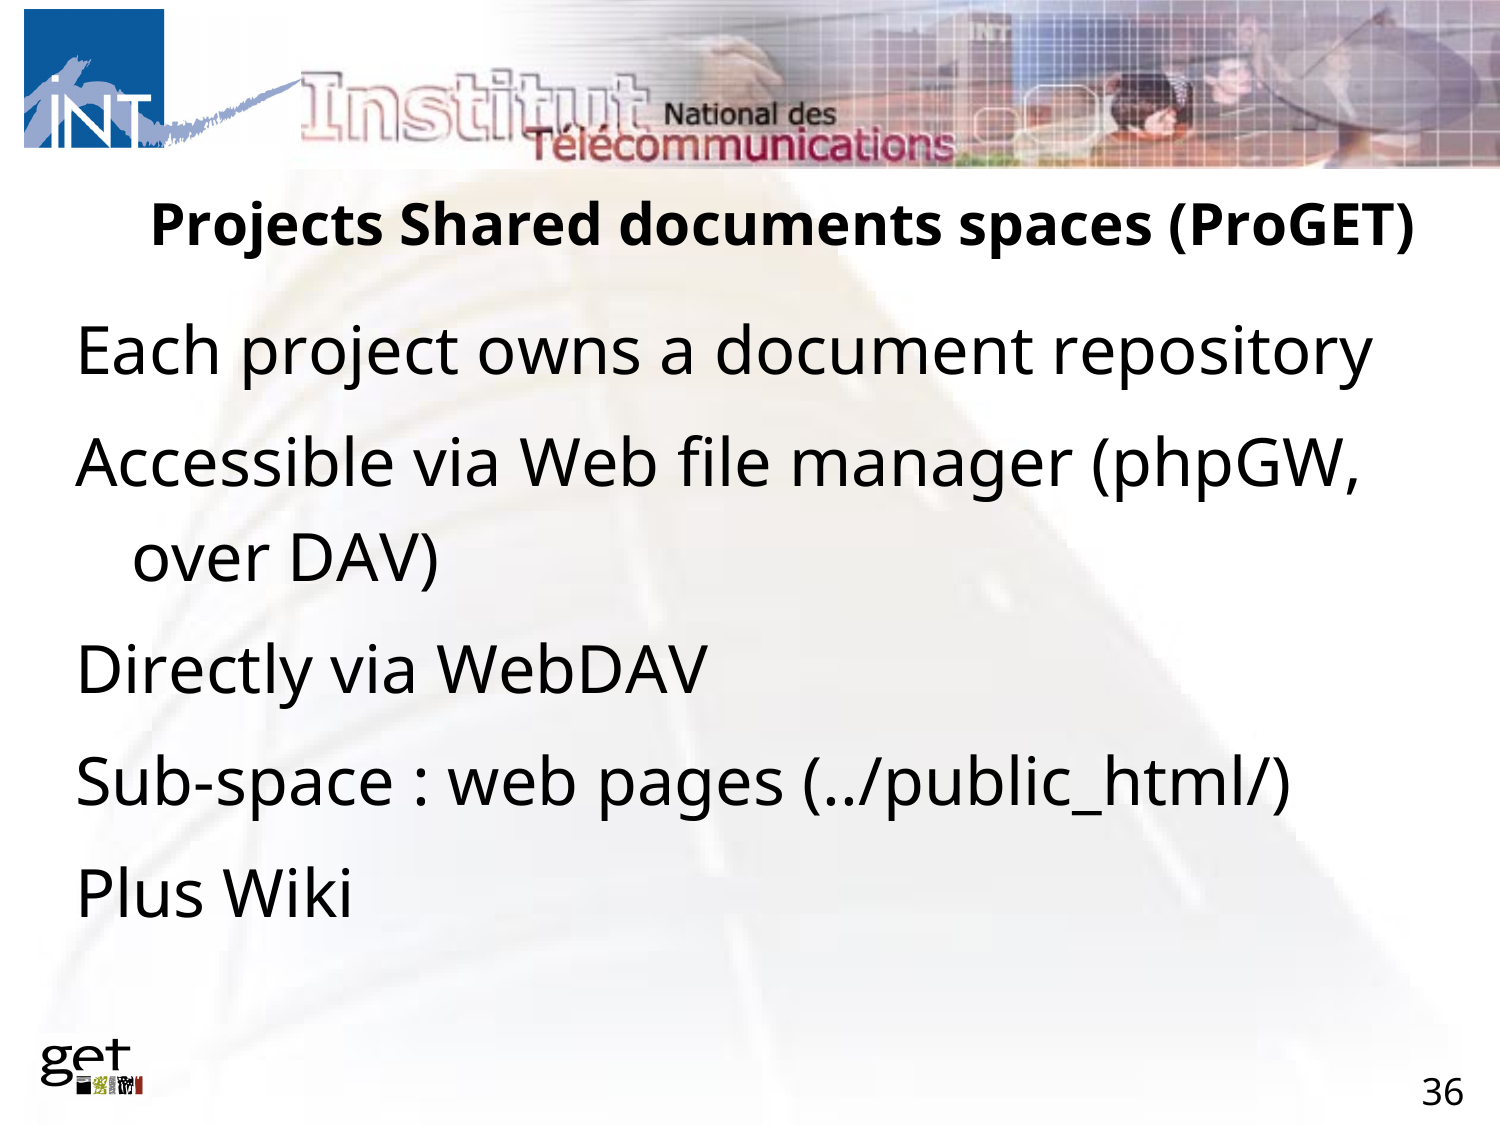

# Projects Shared documents spaces (ProGET)
Each project owns a document repository
Accessible via Web file manager (phpGW, over DAV)
Directly via WebDAV
Sub-space : web pages (../public_html/)
Plus Wiki